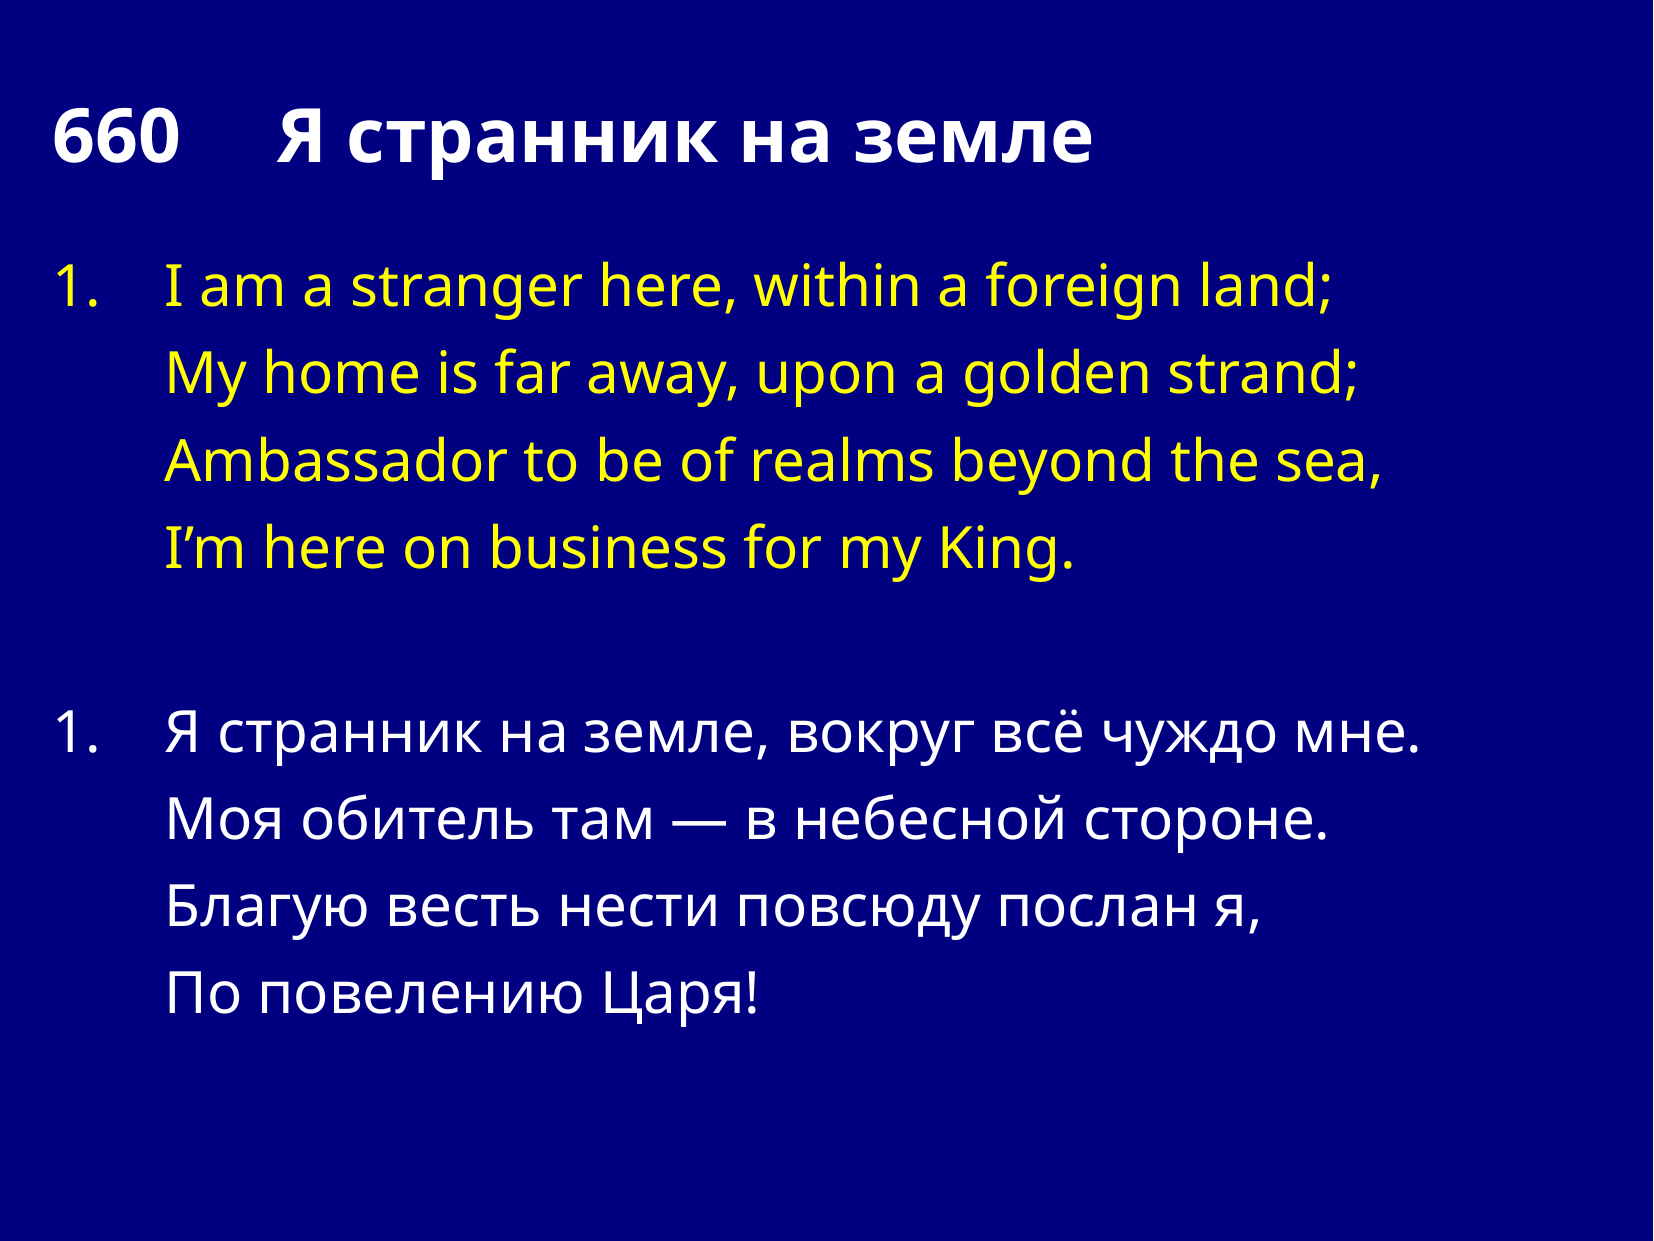

660	Я странник на земле
1.	I am a stranger here, within a foreign land;
	My home is far away, upon a golden strand;
	Ambassador to be of realms beyond the sea,
	I’m here on business for my King.
1.	Я странник на земле, вокруг всё чуждо мне.
	Моя обитель там — в небесной стороне.
	Благую весть нести повсюду послан я,
	По повелению Царя!